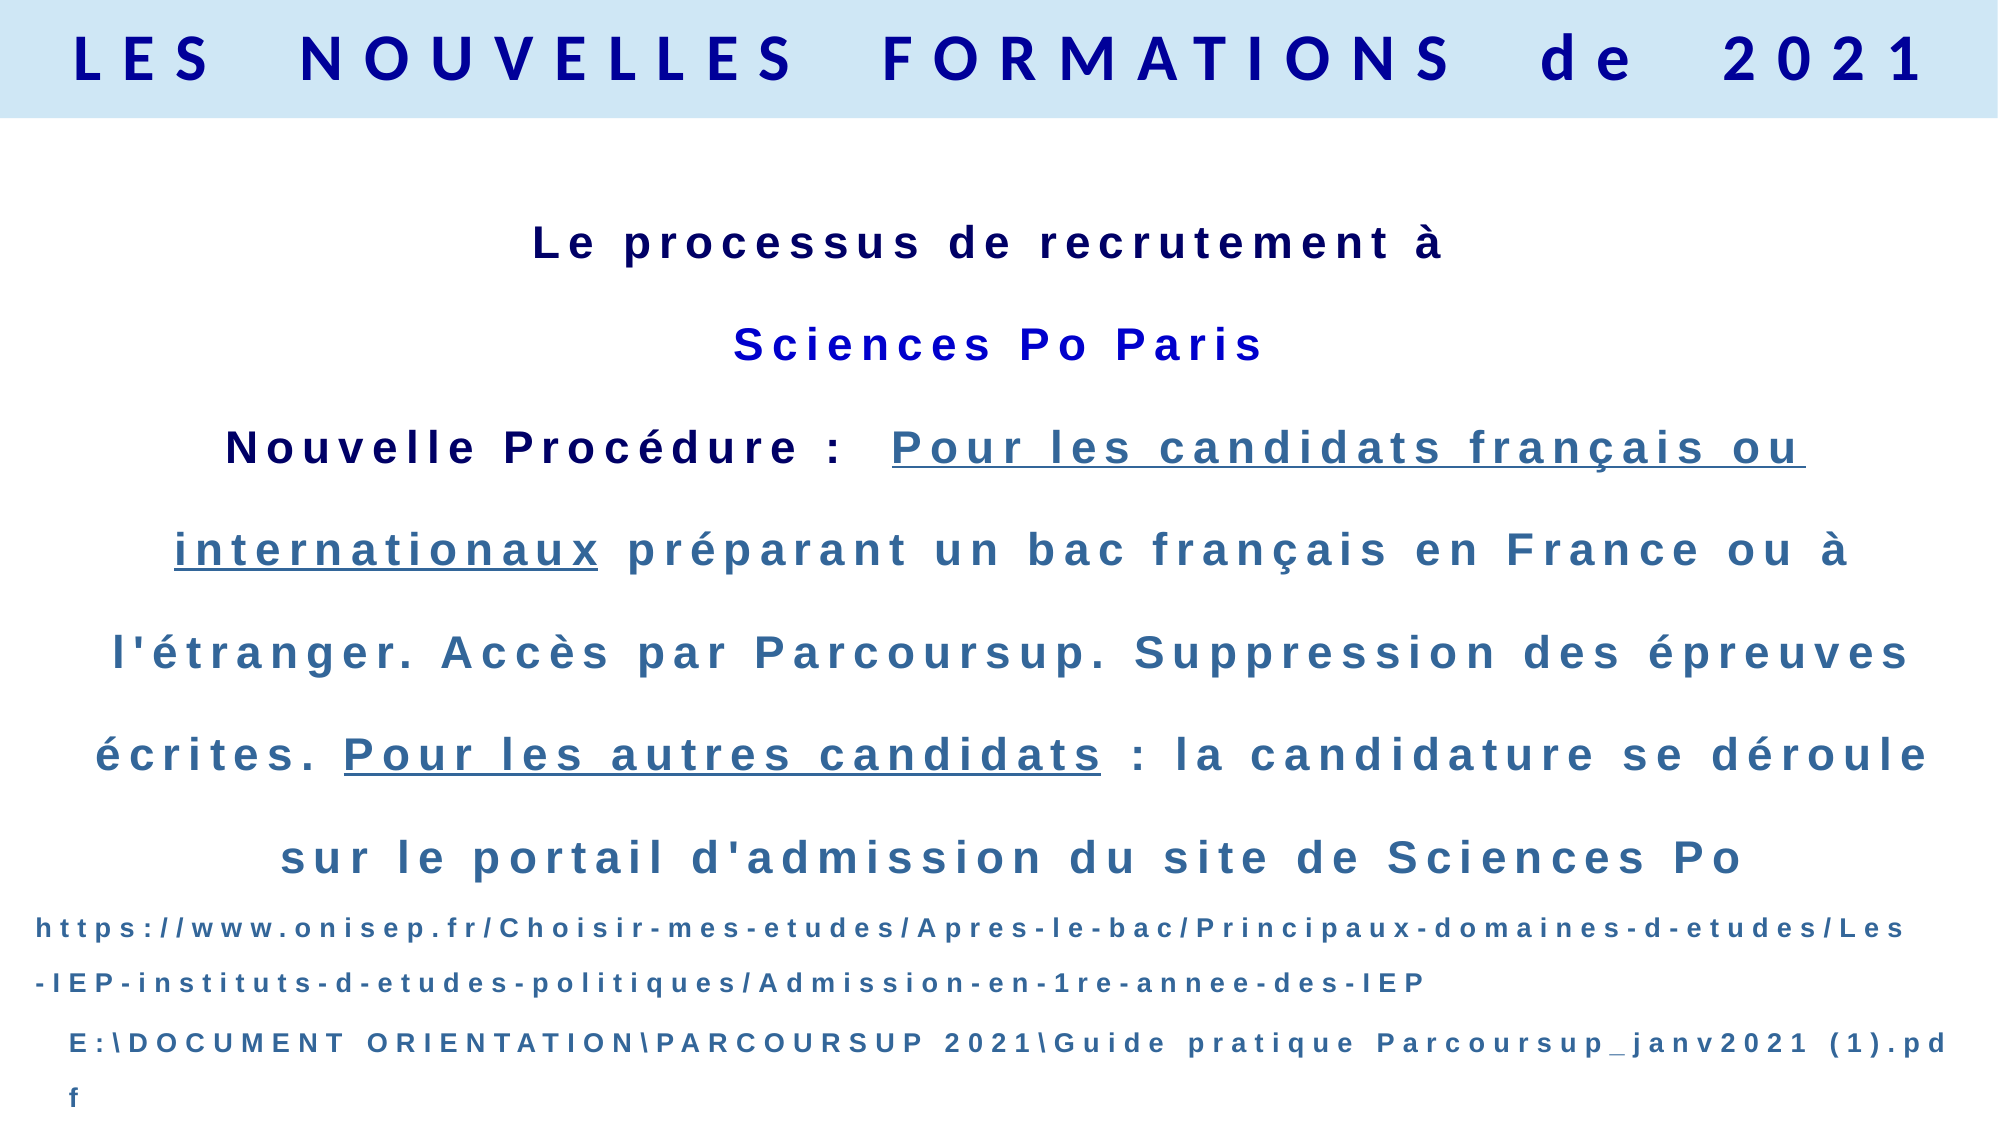

LES NOUVELLES FORMATIONS de 2021
# Le processus de recrutement à
Sciences Po Paris
Nouvelle Procédure : Pour les candidats français ou internationaux préparant un bac français en France ou à l'étranger. Accès par Parcoursup. Suppression des épreuves écrites. Pour les autres candidats : la candidature se déroule sur le portail d'admission du site de Sciences Pohttps://www.onisep.fr/Choisir-mes-etudes/Apres-le-bac/Principaux-domaines-d-etudes/Les-IEP-instituts-d-etudes-politiques/Admission-en-1re-annee-des-IEP
E:\DOCUMENT ORIENTATION\PARCOURSUP 2021\Guide pratique Parcoursup_janv2021 (1).pdf